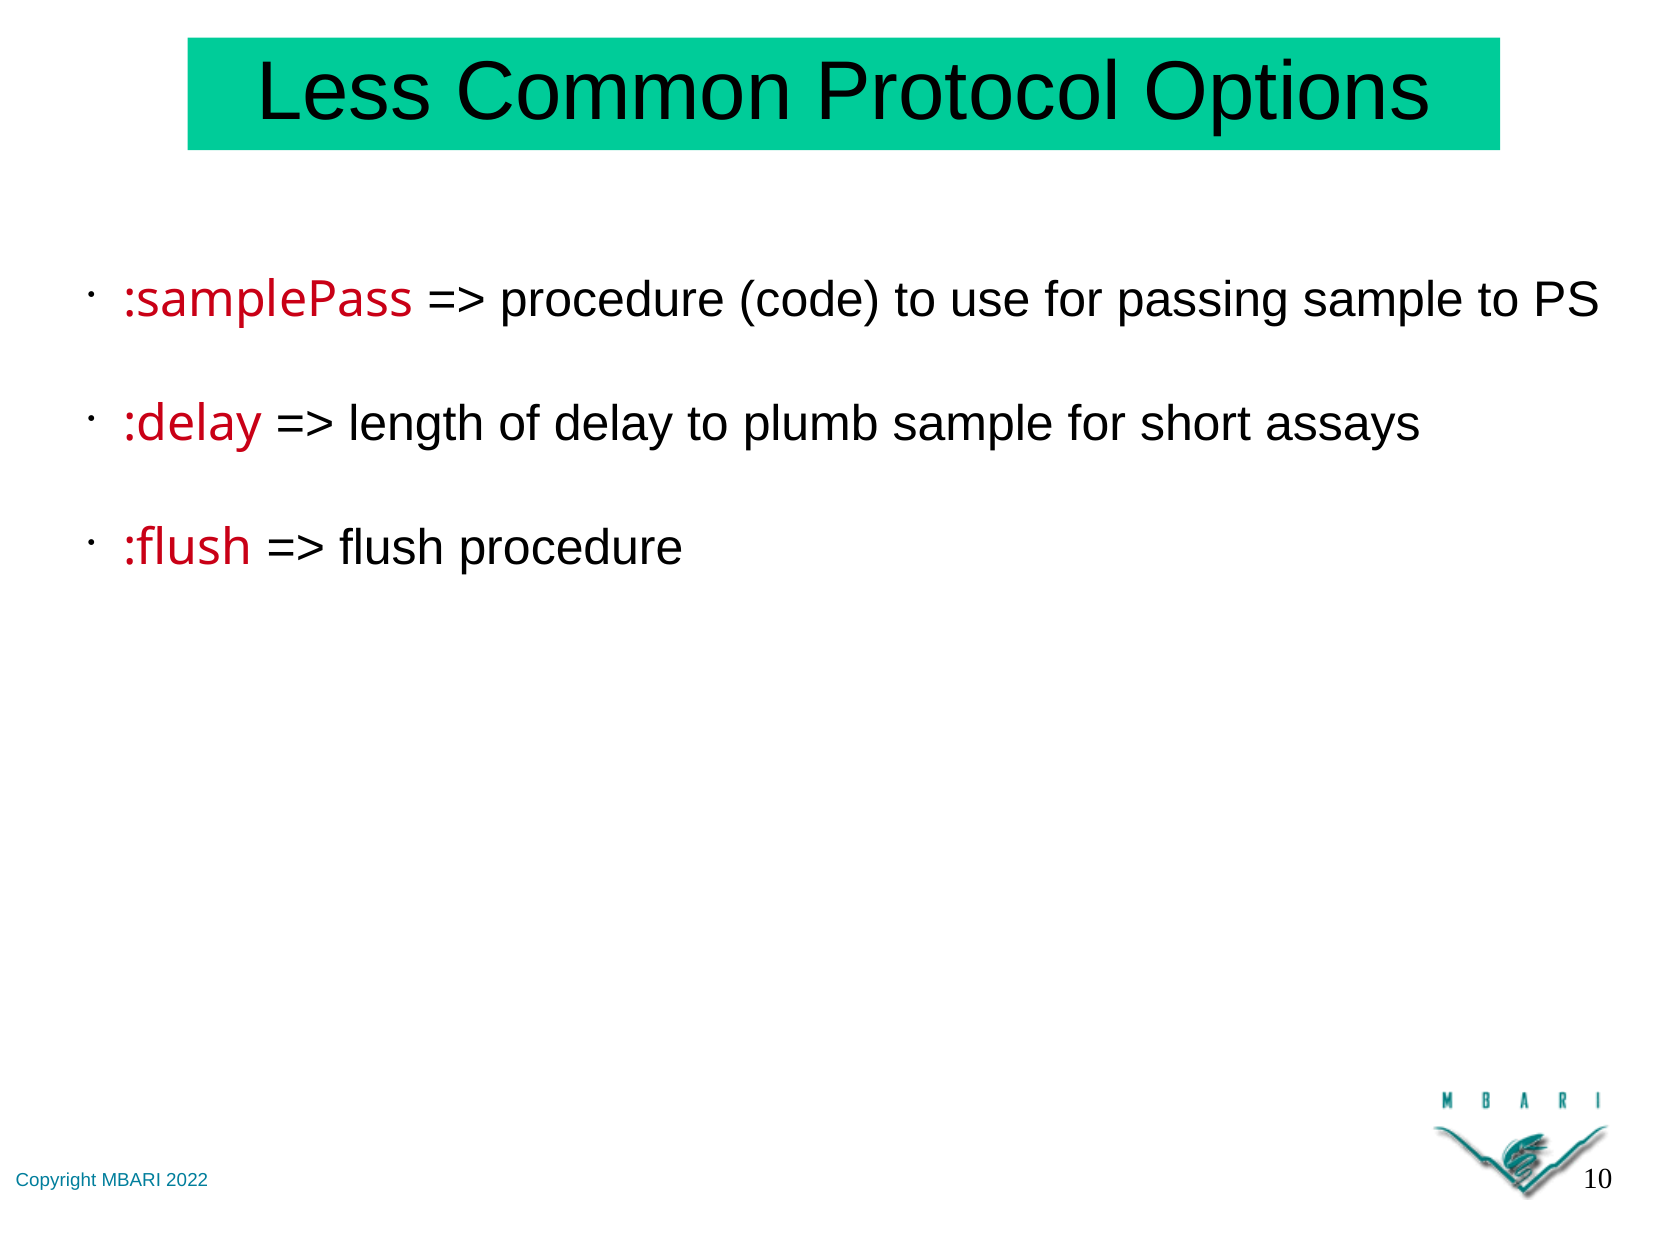

Less Common Protocol Options
:samplePass => procedure (code) to use for passing sample to PS
:delay => length of delay to plumb sample for short assays
:flush => flush procedure
10